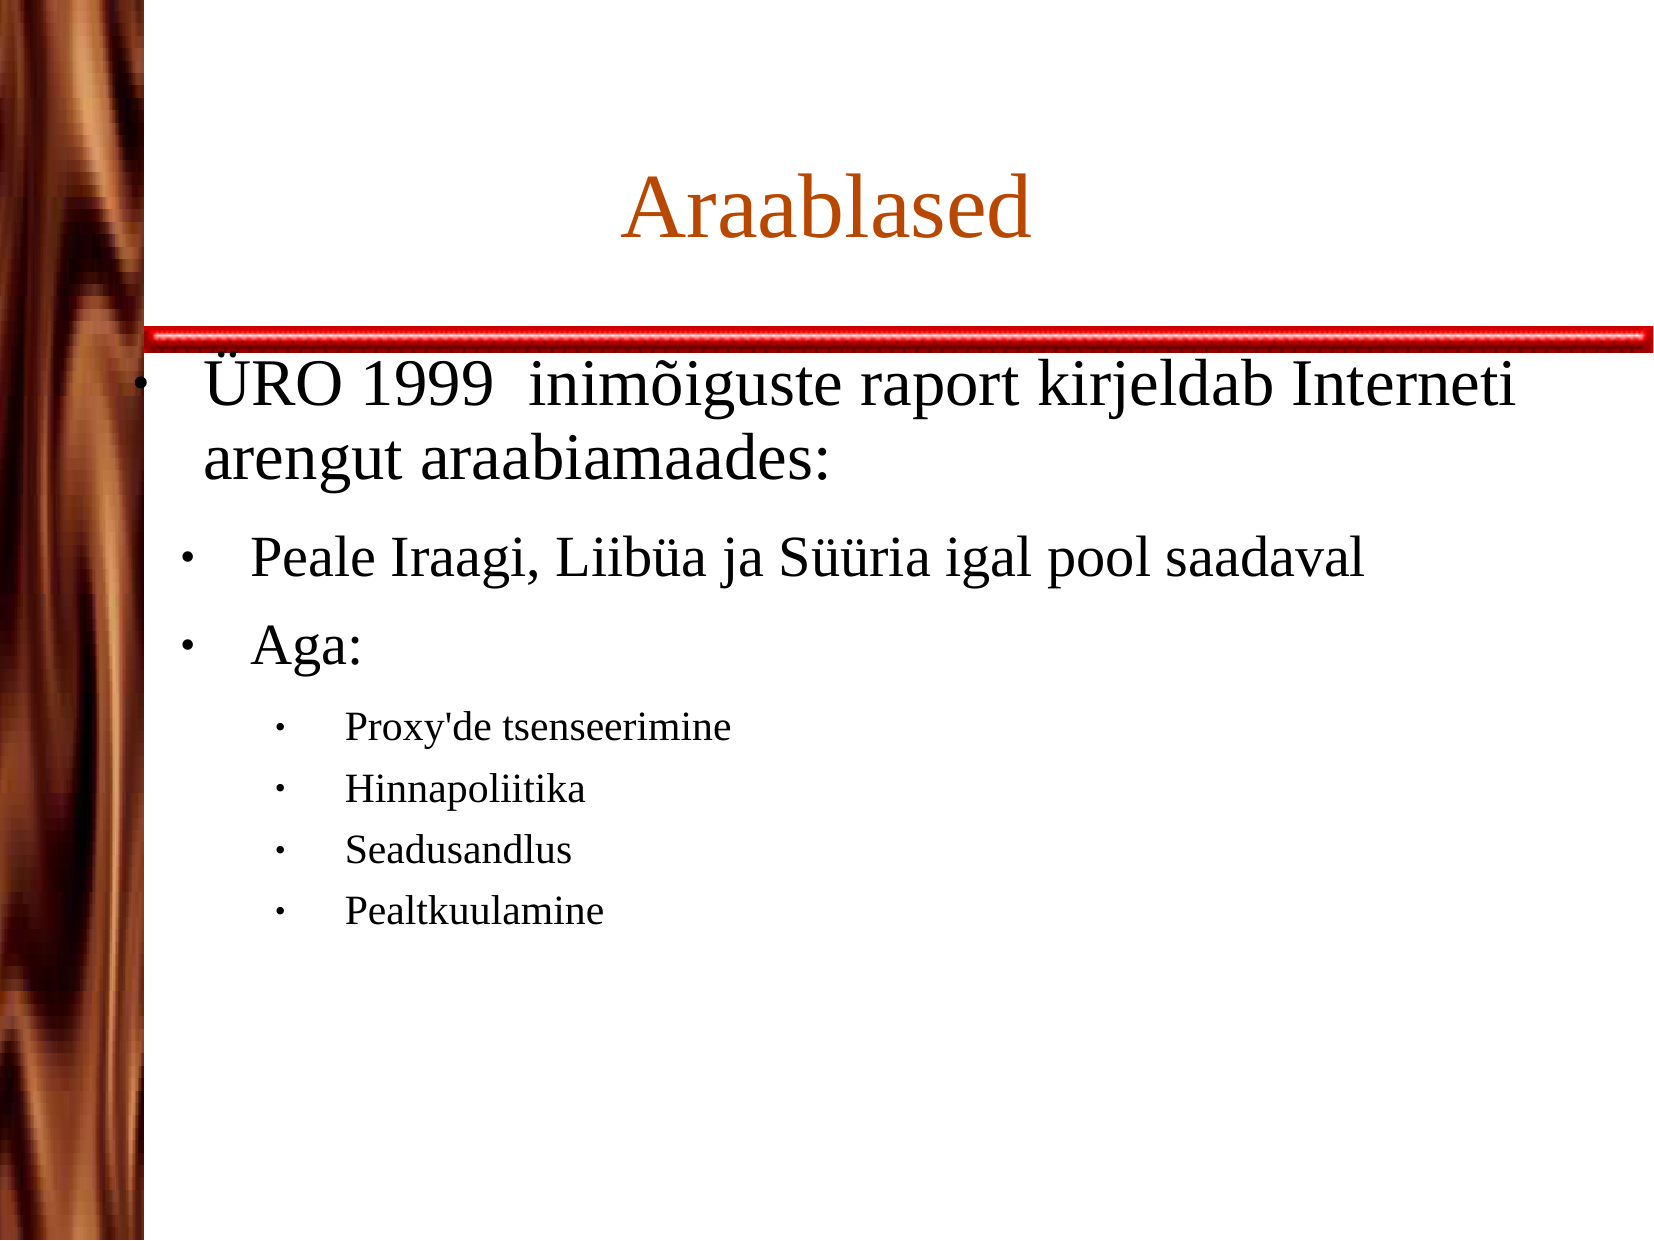

# Araablased
ÜRO 1999 inimõiguste raport kirjeldab Interneti arengut araabiamaades:
Peale Iraagi, Liibüa ja Süüria igal pool saadaval
Aga:
Proxy'de tsenseerimine
Hinnapoliitika
Seadusandlus
Pealtkuulamine